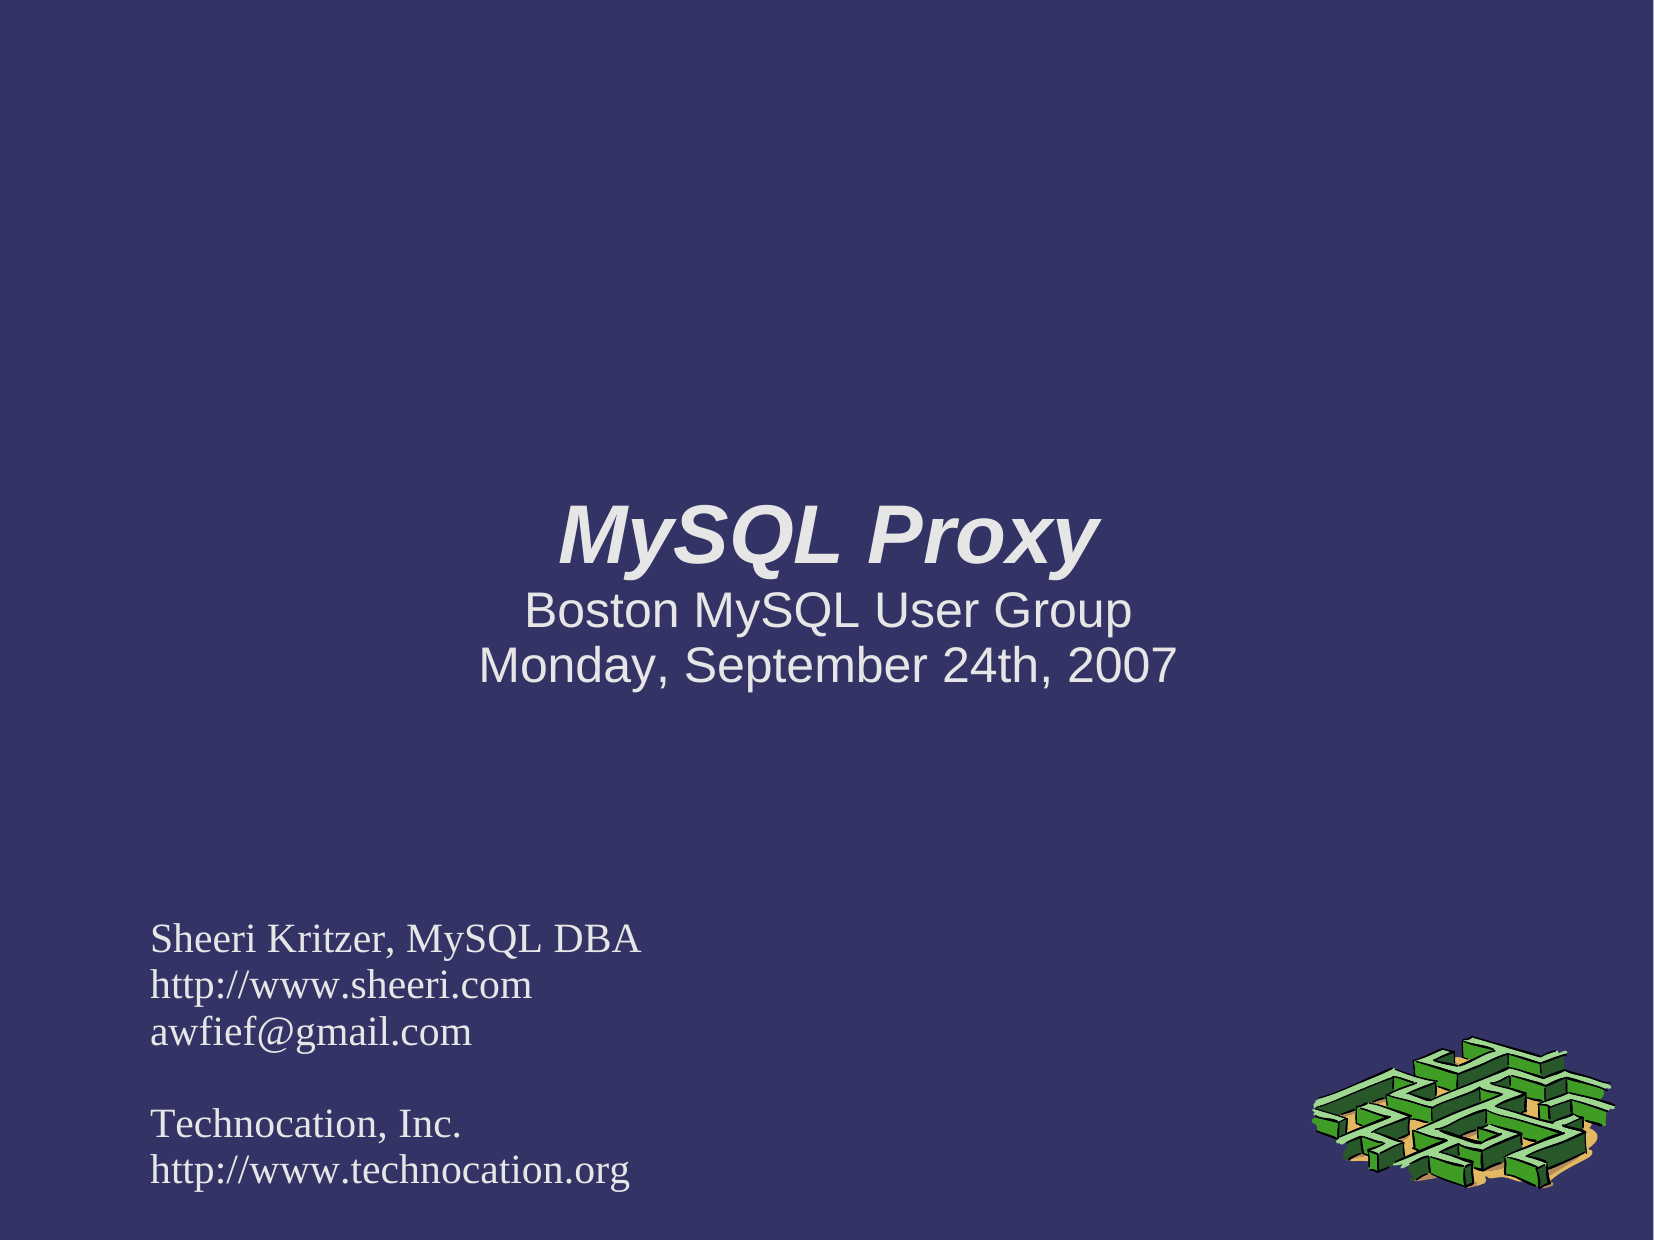

# MySQL Proxy Boston MySQL User Group Monday, September 24th, 2007
Sheeri Kritzer, MySQL DBA
http://www.sheeri.com
awfief@gmail.com
Technocation, Inc.
http://www.technocation.org